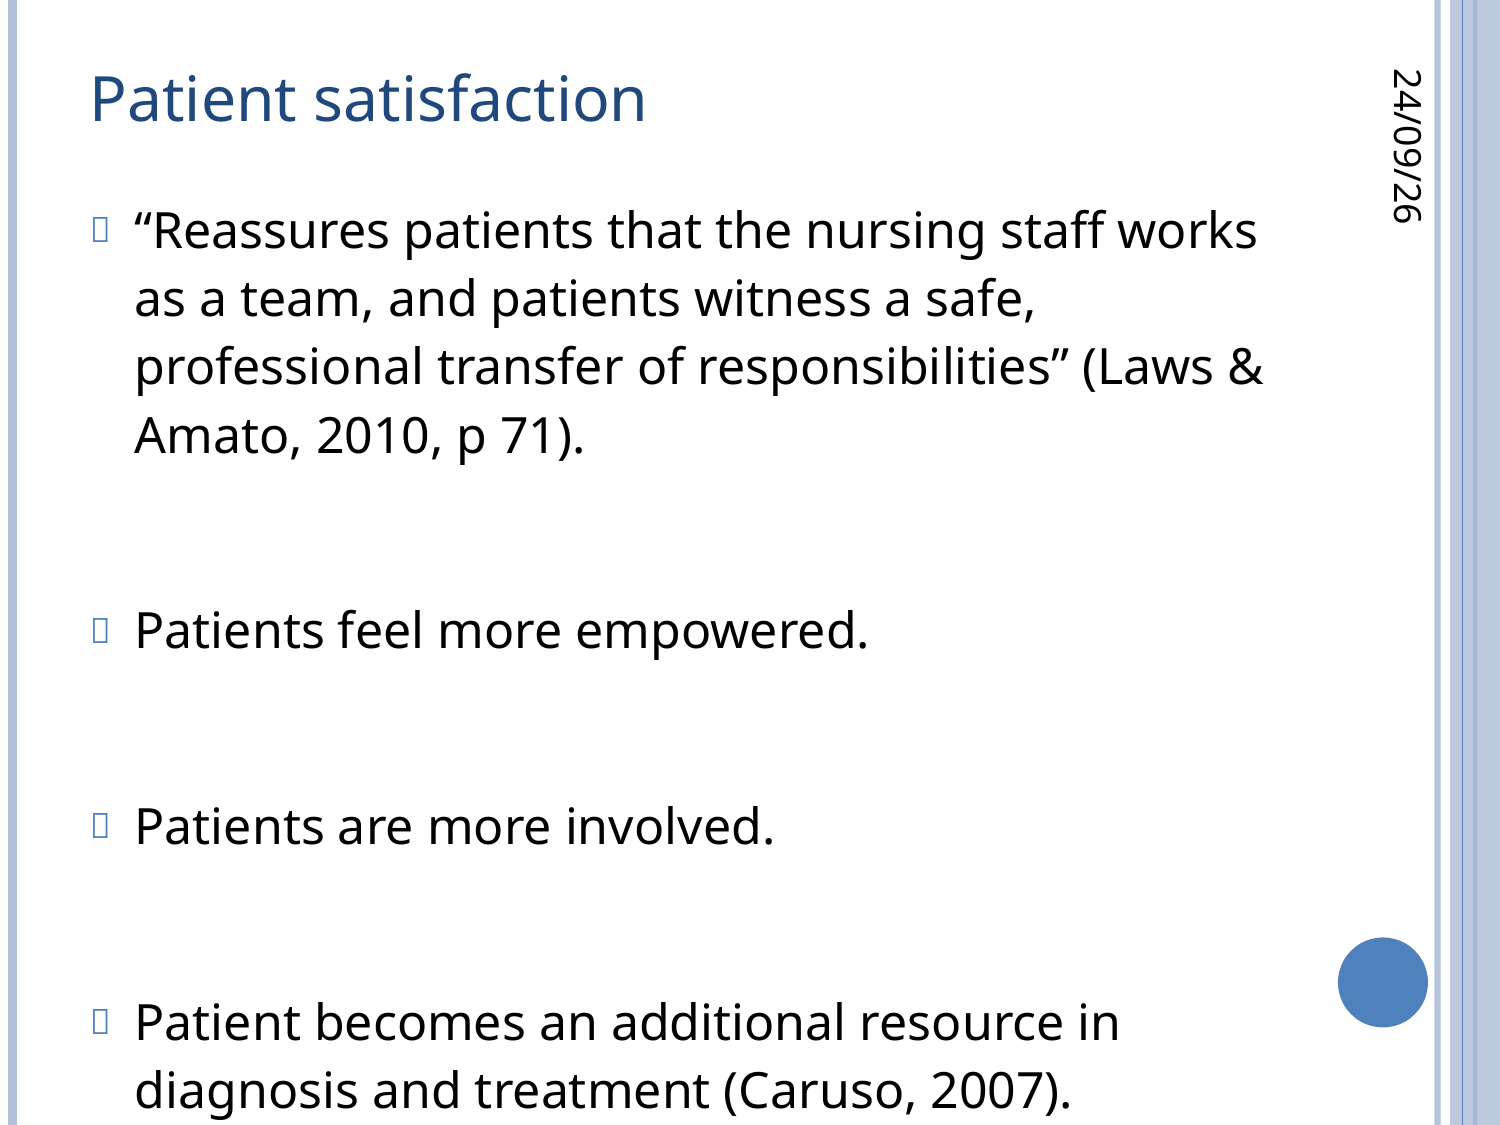

# Patient satisfaction
“Reassures patients that the nursing staff works as a team, and patients witness a safe, professional transfer of responsibilities” (Laws & Amato, 2010, p 71).
Patients feel more empowered.
Patients are more involved.
Patient becomes an additional resource in diagnosis and treatment (Caruso, 2007).